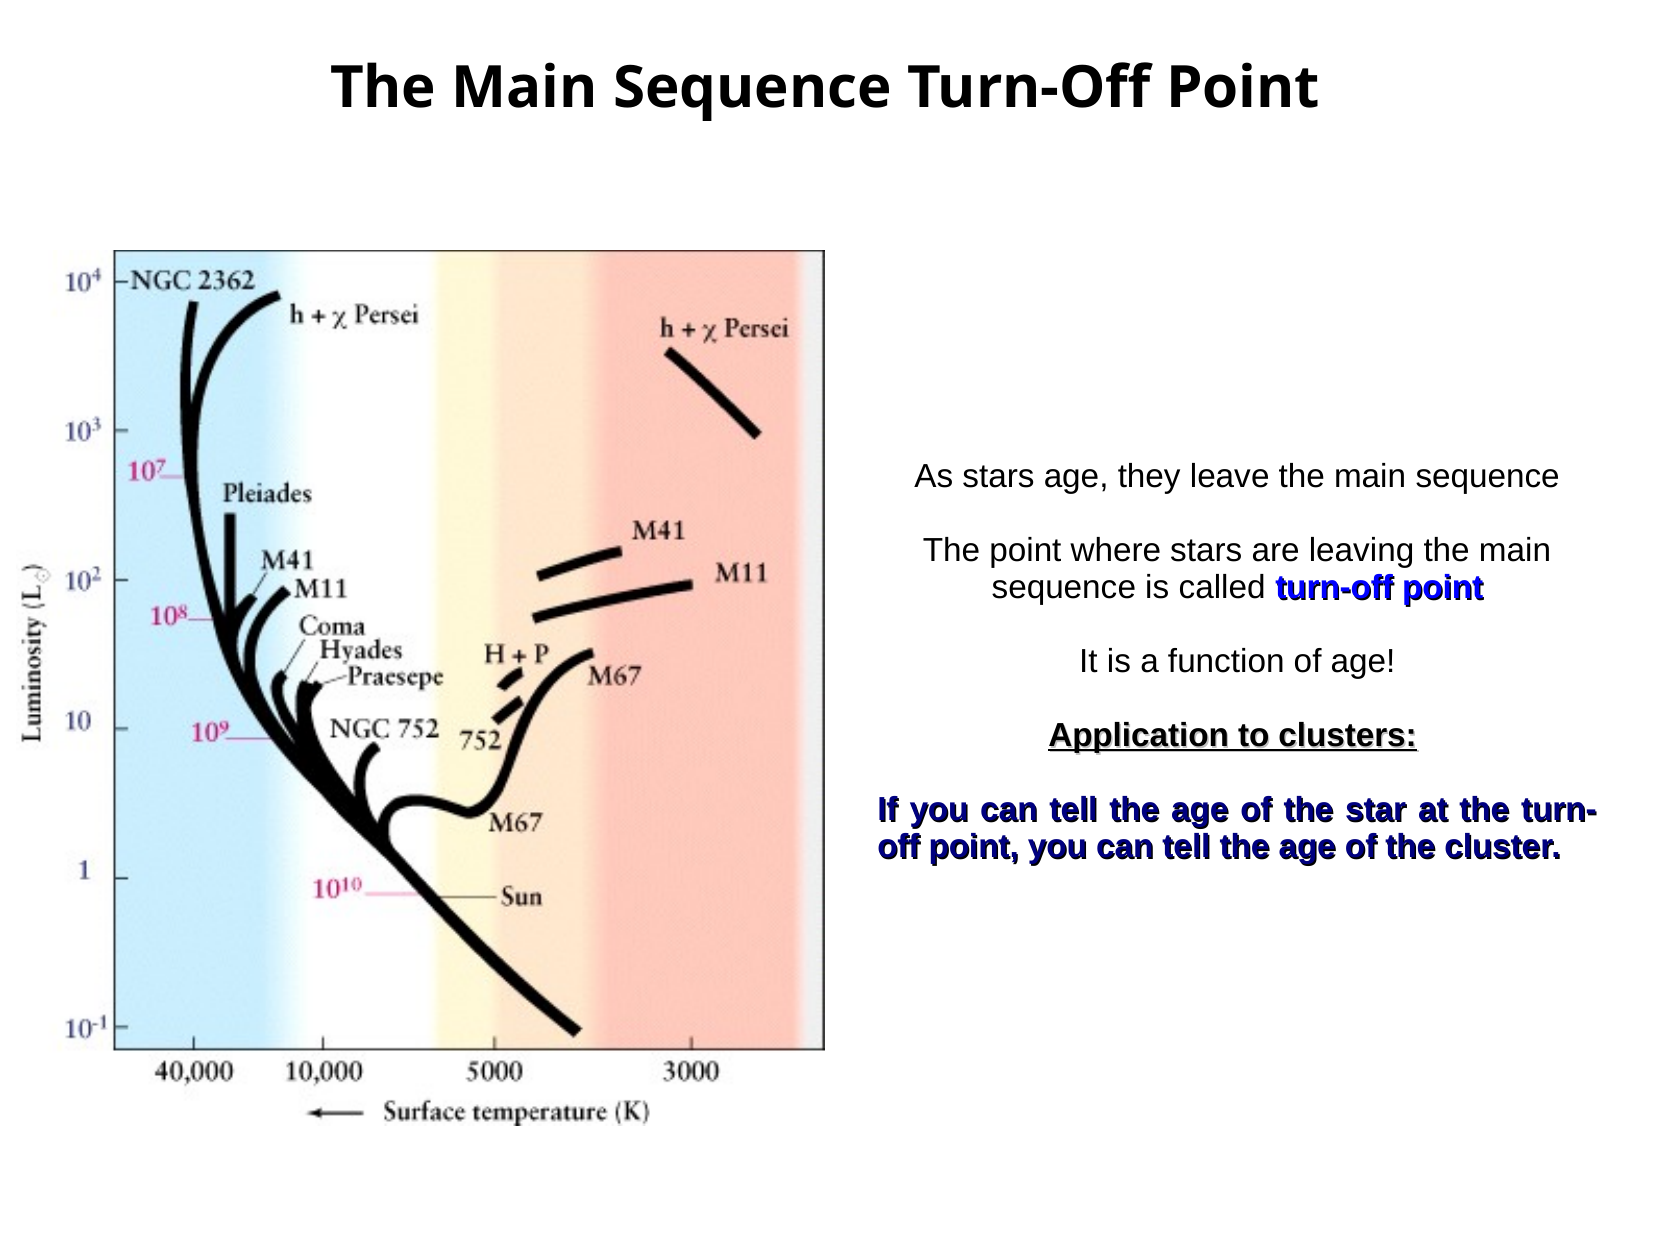

The Main Sequence Turn-Off Point
As stars age, they leave the main sequence
The point where stars are leaving the main sequence is called turn-off point
It is a function of age!
Application to clusters:
If you can tell the age of the star at the turn-off point, you can tell the age of the cluster.